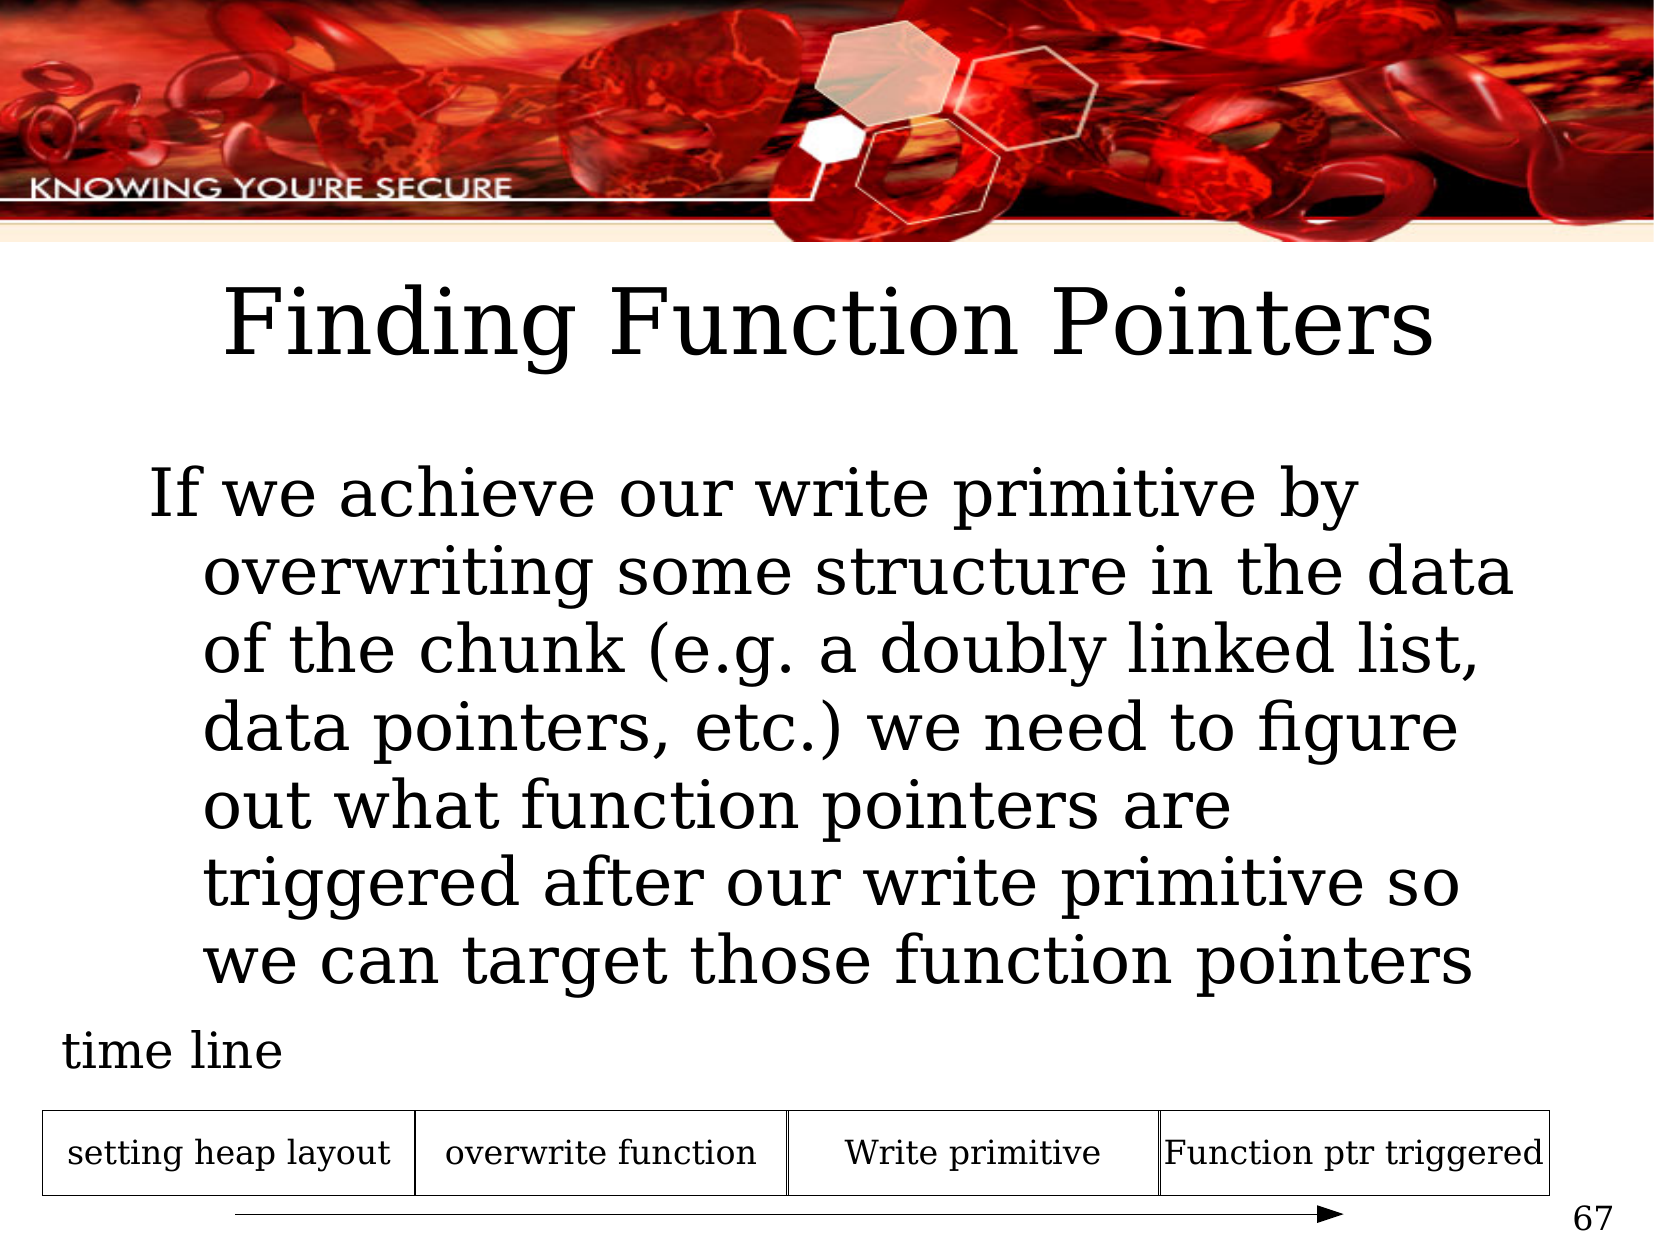

# Finding Function Pointers
If we achieve our write primitive by overwriting some structure in the data of the chunk (e.g. a doubly linked list, data pointers, etc.) we need to figure out what function pointers are triggered after our write primitive so we can target those function pointers
time line
setting heap layout
overwrite function
Write primitive
Function ptr triggered